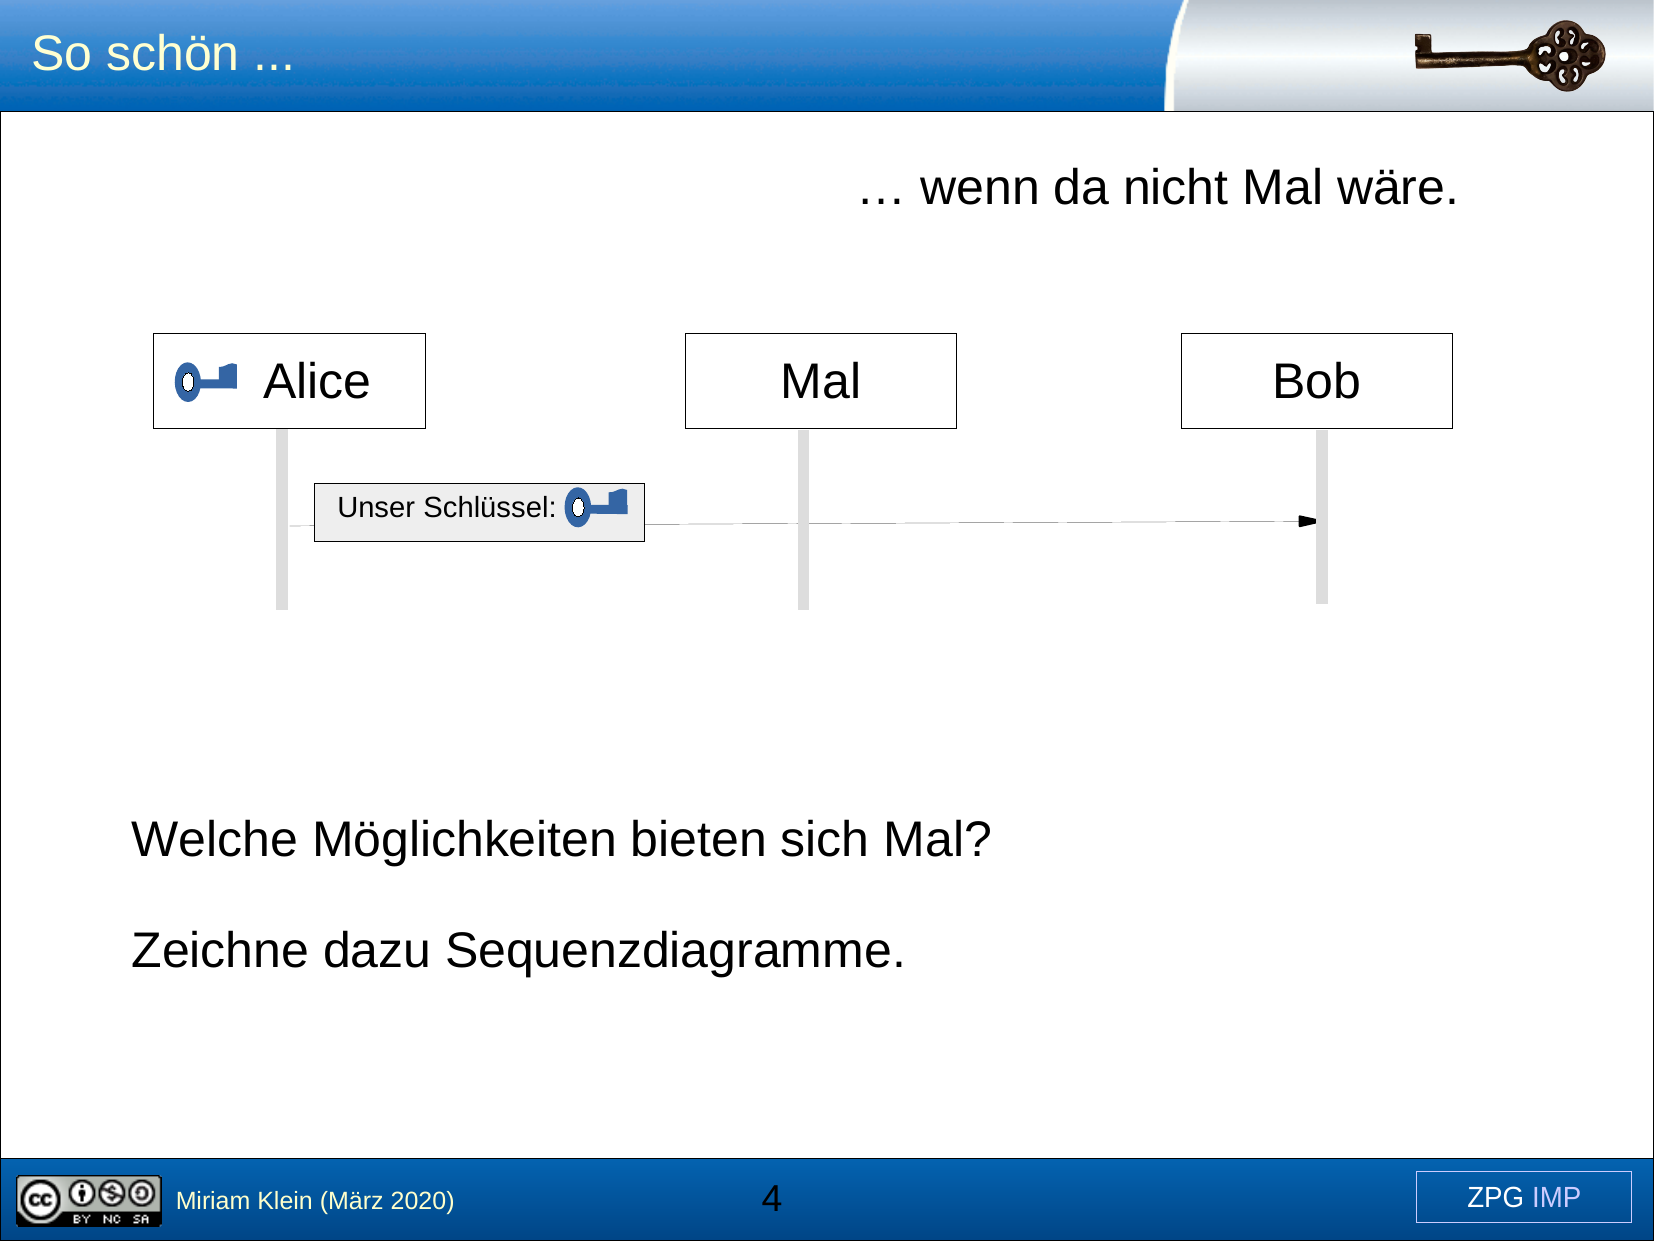

# So schön ...
… wenn da nicht Mal wäre.
 Alice
Mal
Bob
 Unser Schlüssel:
Welche Möglichkeiten bieten sich Mal?
Zeichne dazu Sequenzdiagramme.
4